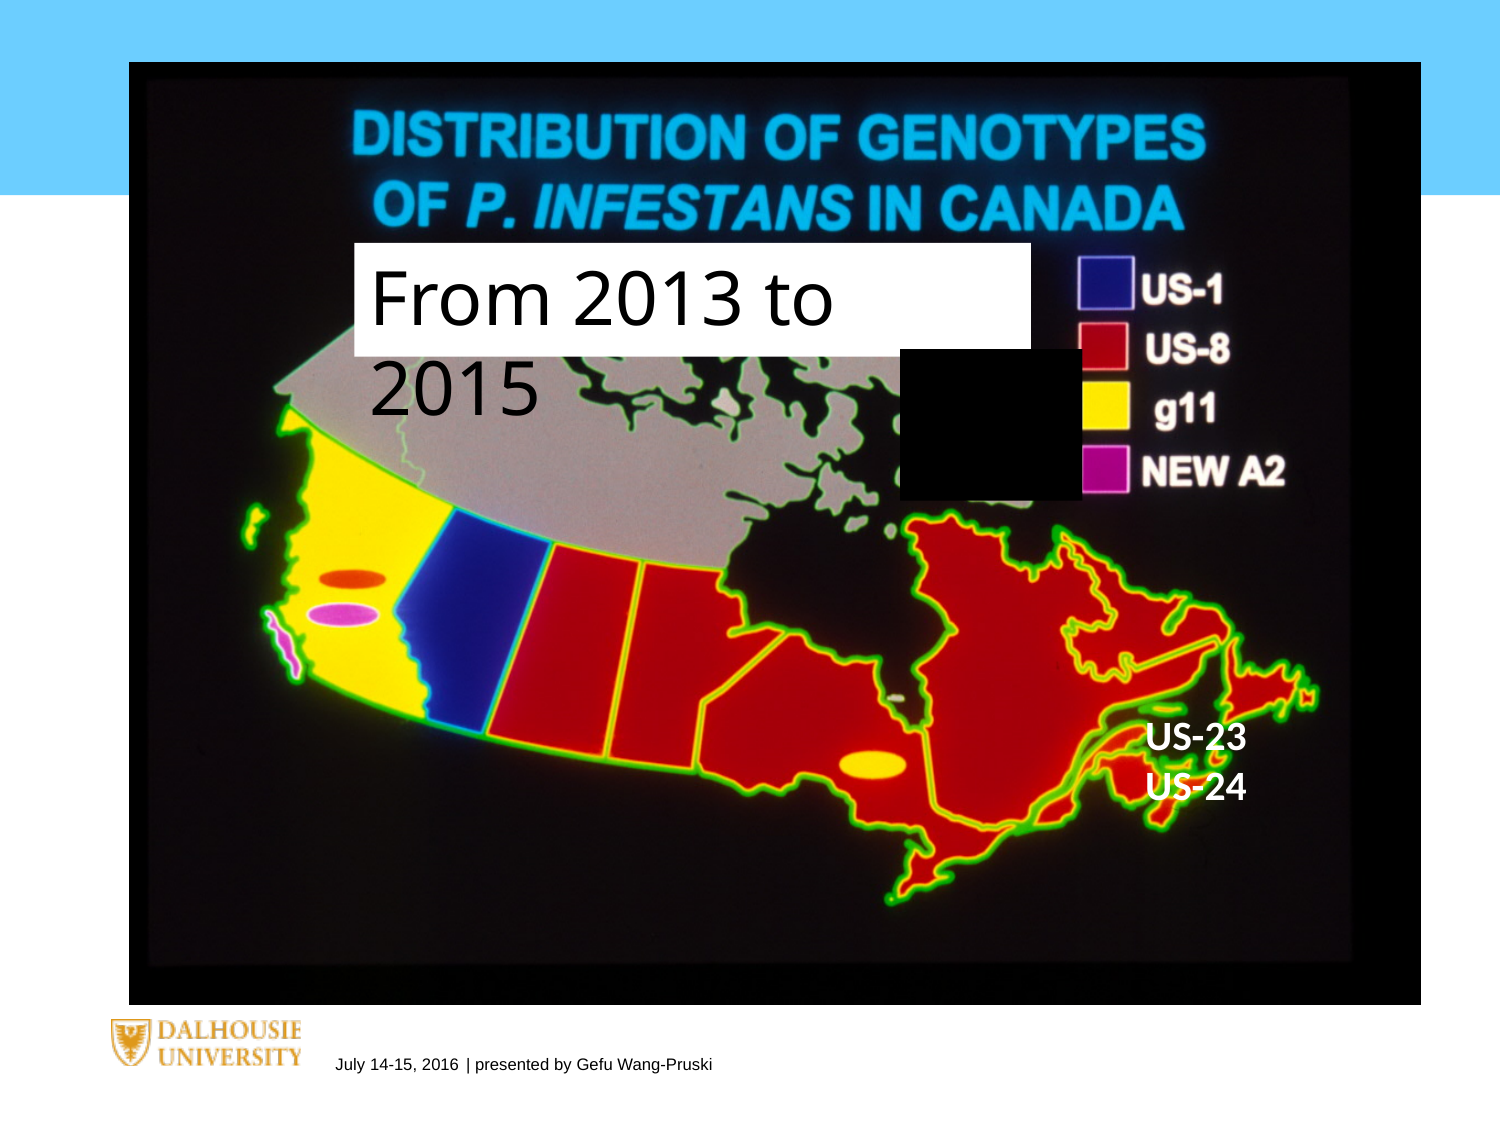

# From 2013 to 2015
1
US-23
US-24